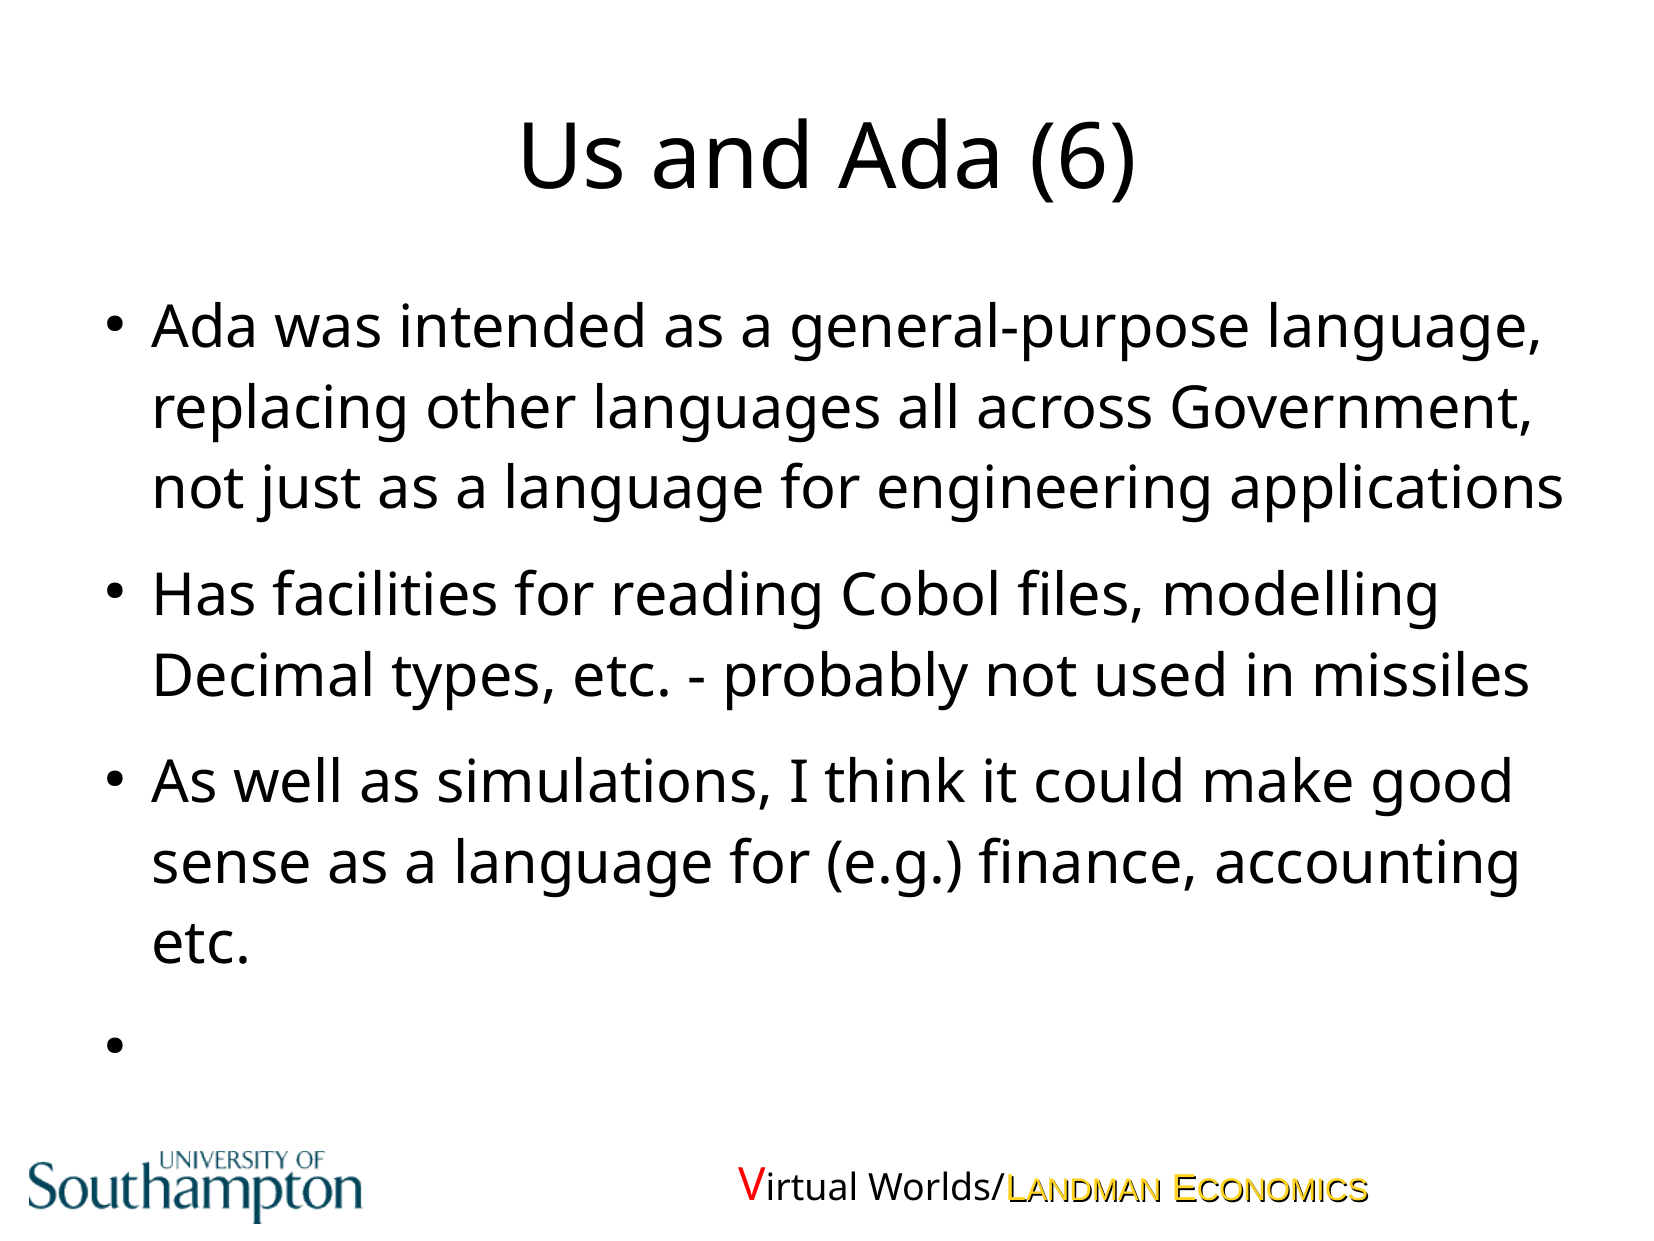

# Us and Ada (6)
Ada was intended as a general-purpose language, replacing other languages all across Government, not just as a language for engineering applications
Has facilities for reading Cobol files, modelling Decimal types, etc. - probably not used in missiles
As well as simulations, I think it could make good sense as a language for (e.g.) finance, accounting etc.